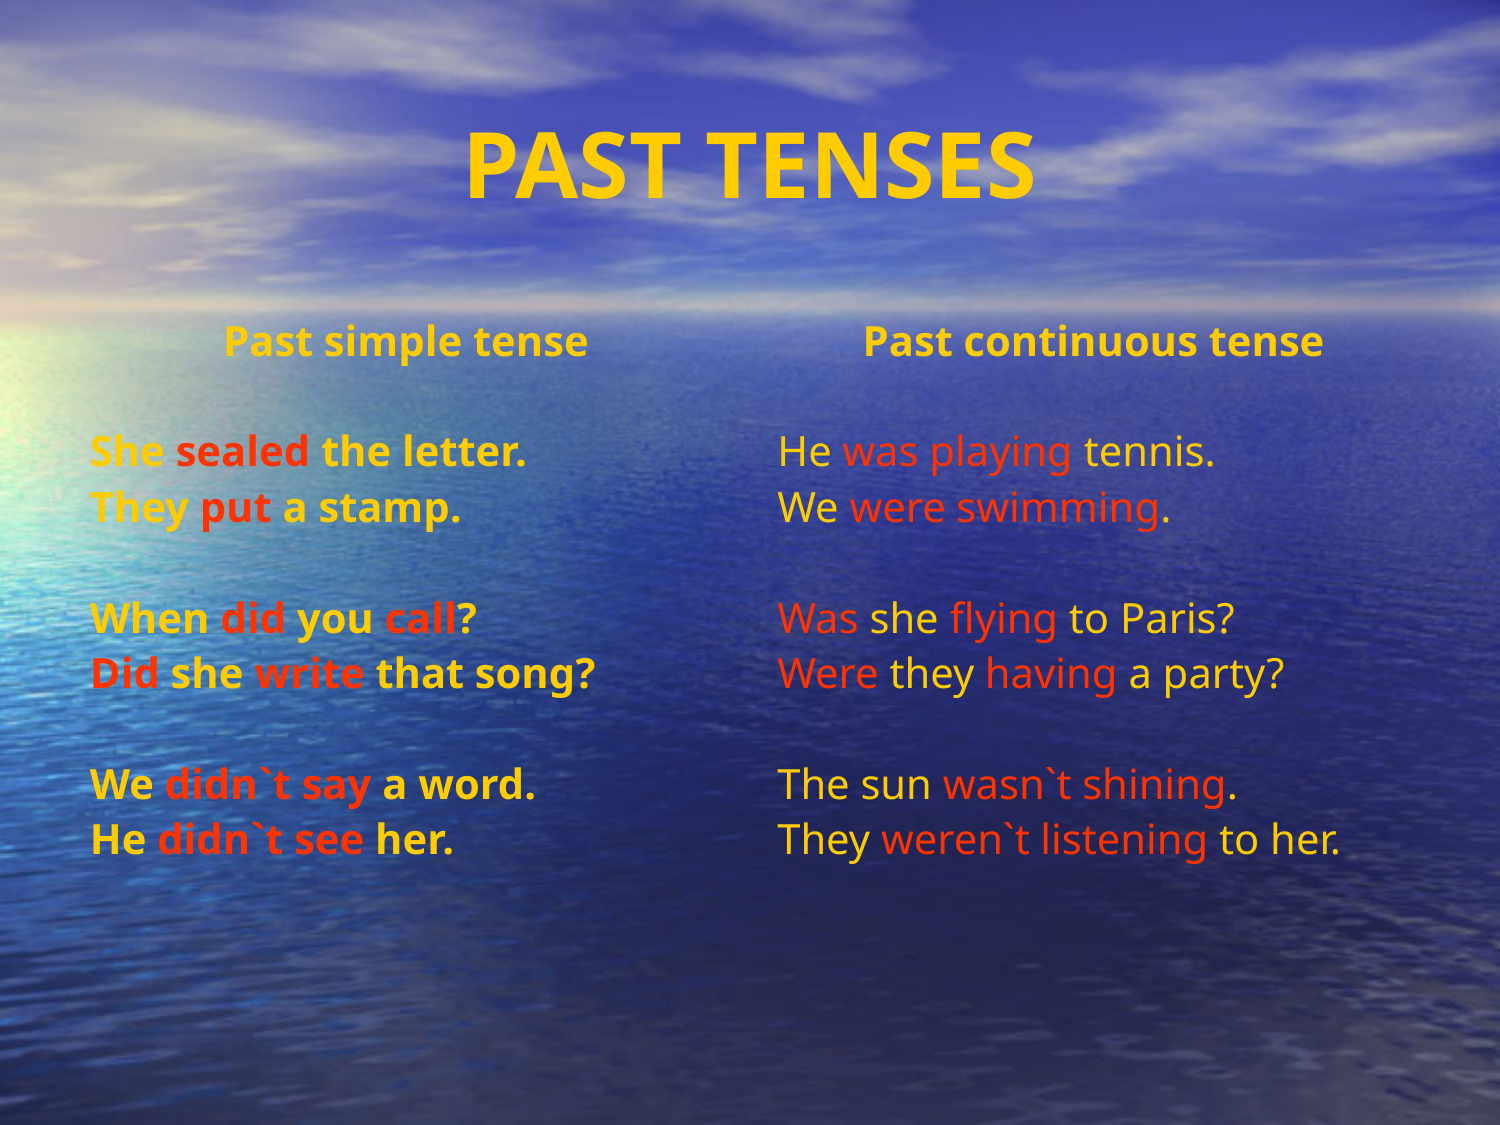

# PAST TENSES
Past simple tense
She sealed the letter.
They put a stamp.
When did you call?
Did she write that song?
We didn`t say a word.
He didn`t see her.
Past continuous tense
He was playing tennis.
We were swimming.
Was she flying to Paris?
Were they having a party?
The sun wasn`t shining.
They weren`t listening to her.